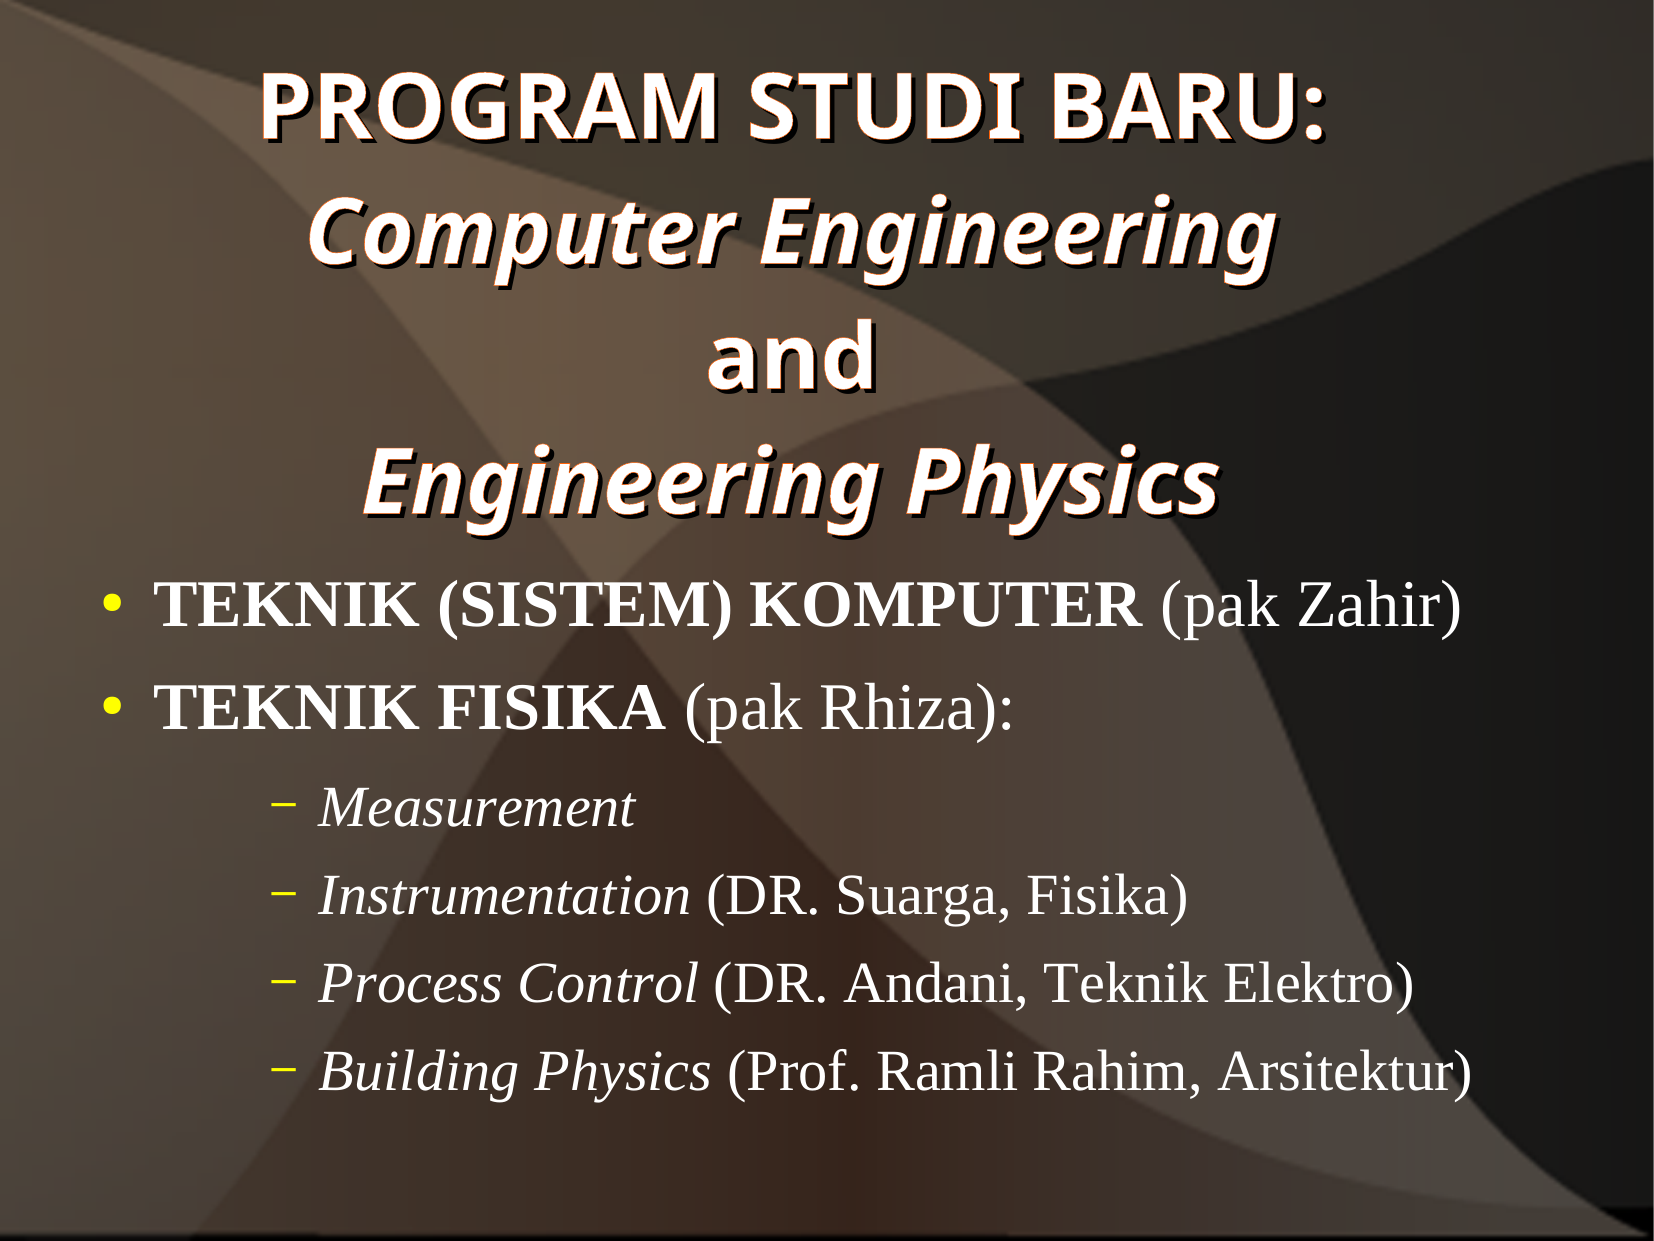

PROGRAM STUDI BARU:
Computer Engineering
and
Engineering Physics
# TEKNIK (SISTEM) KOMPUTER (pak Zahir)
TEKNIK FISIKA (pak Rhiza):
Measurement
Instrumentation (DR. Suarga, Fisika)
Process Control (DR. Andani, Teknik Elektro)
Building Physics (Prof. Ramli Rahim, Arsitektur)